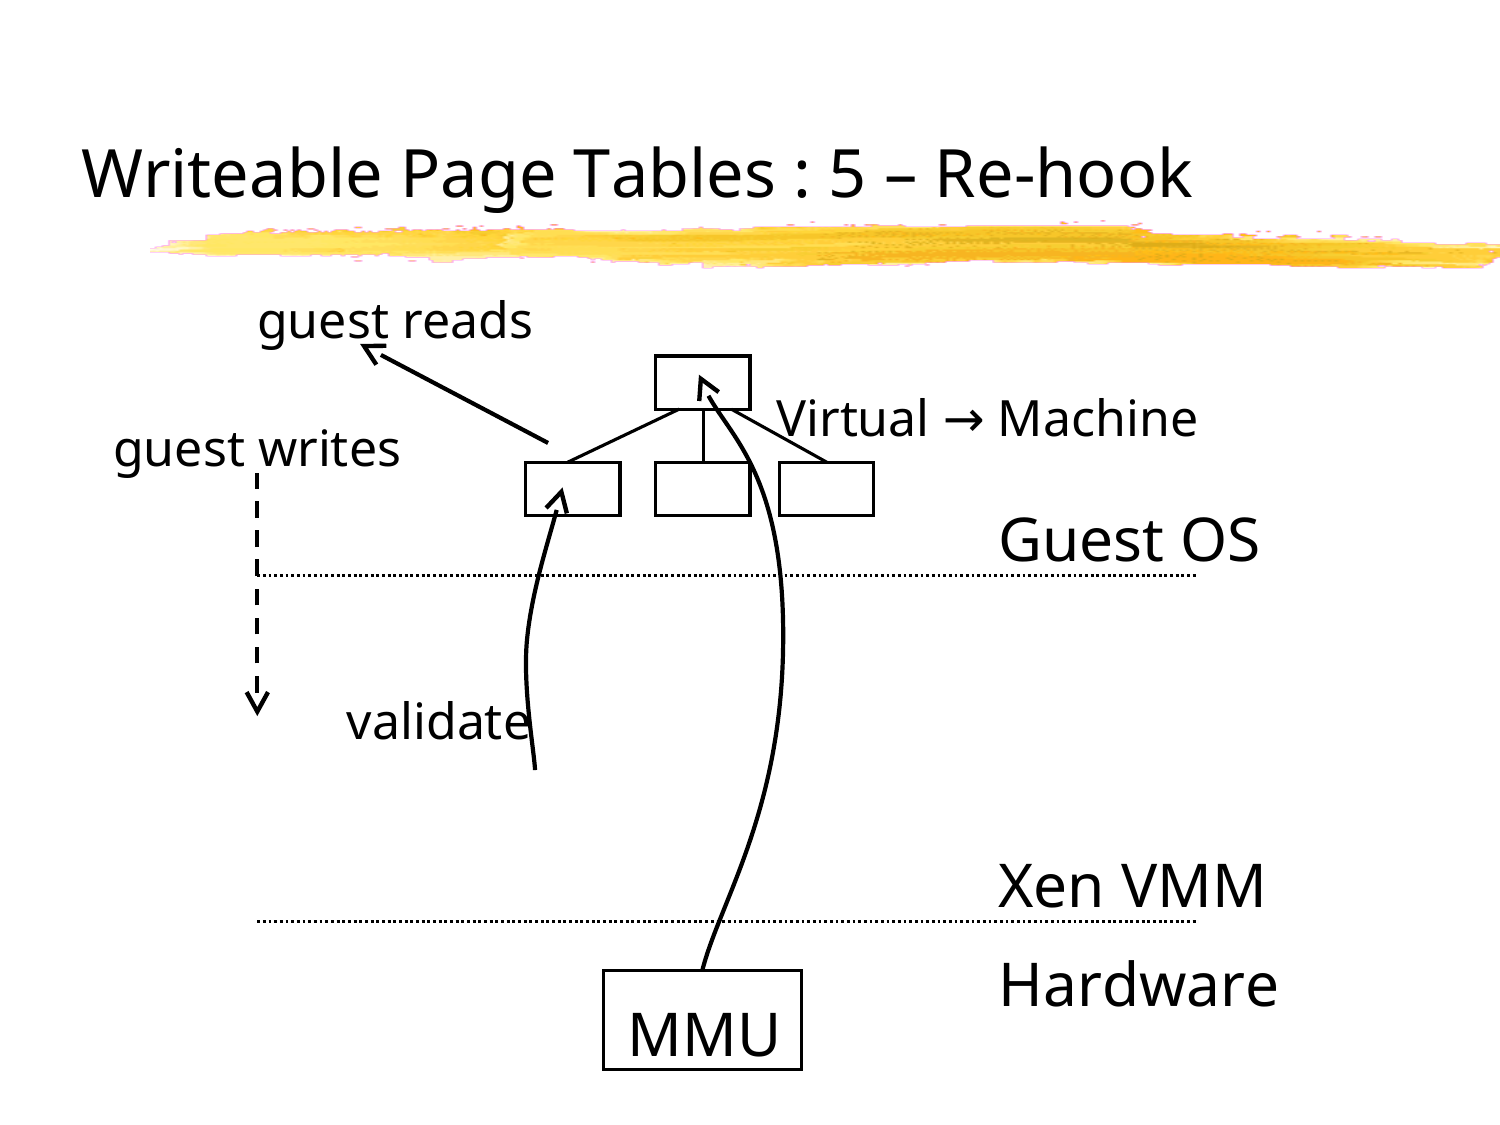

# Writeable Page Tables : 5 – Re-hook
guest reads
Virtual → Machine
guest writes
Guest OS
validate
Xen VMM
Hardware
MMU